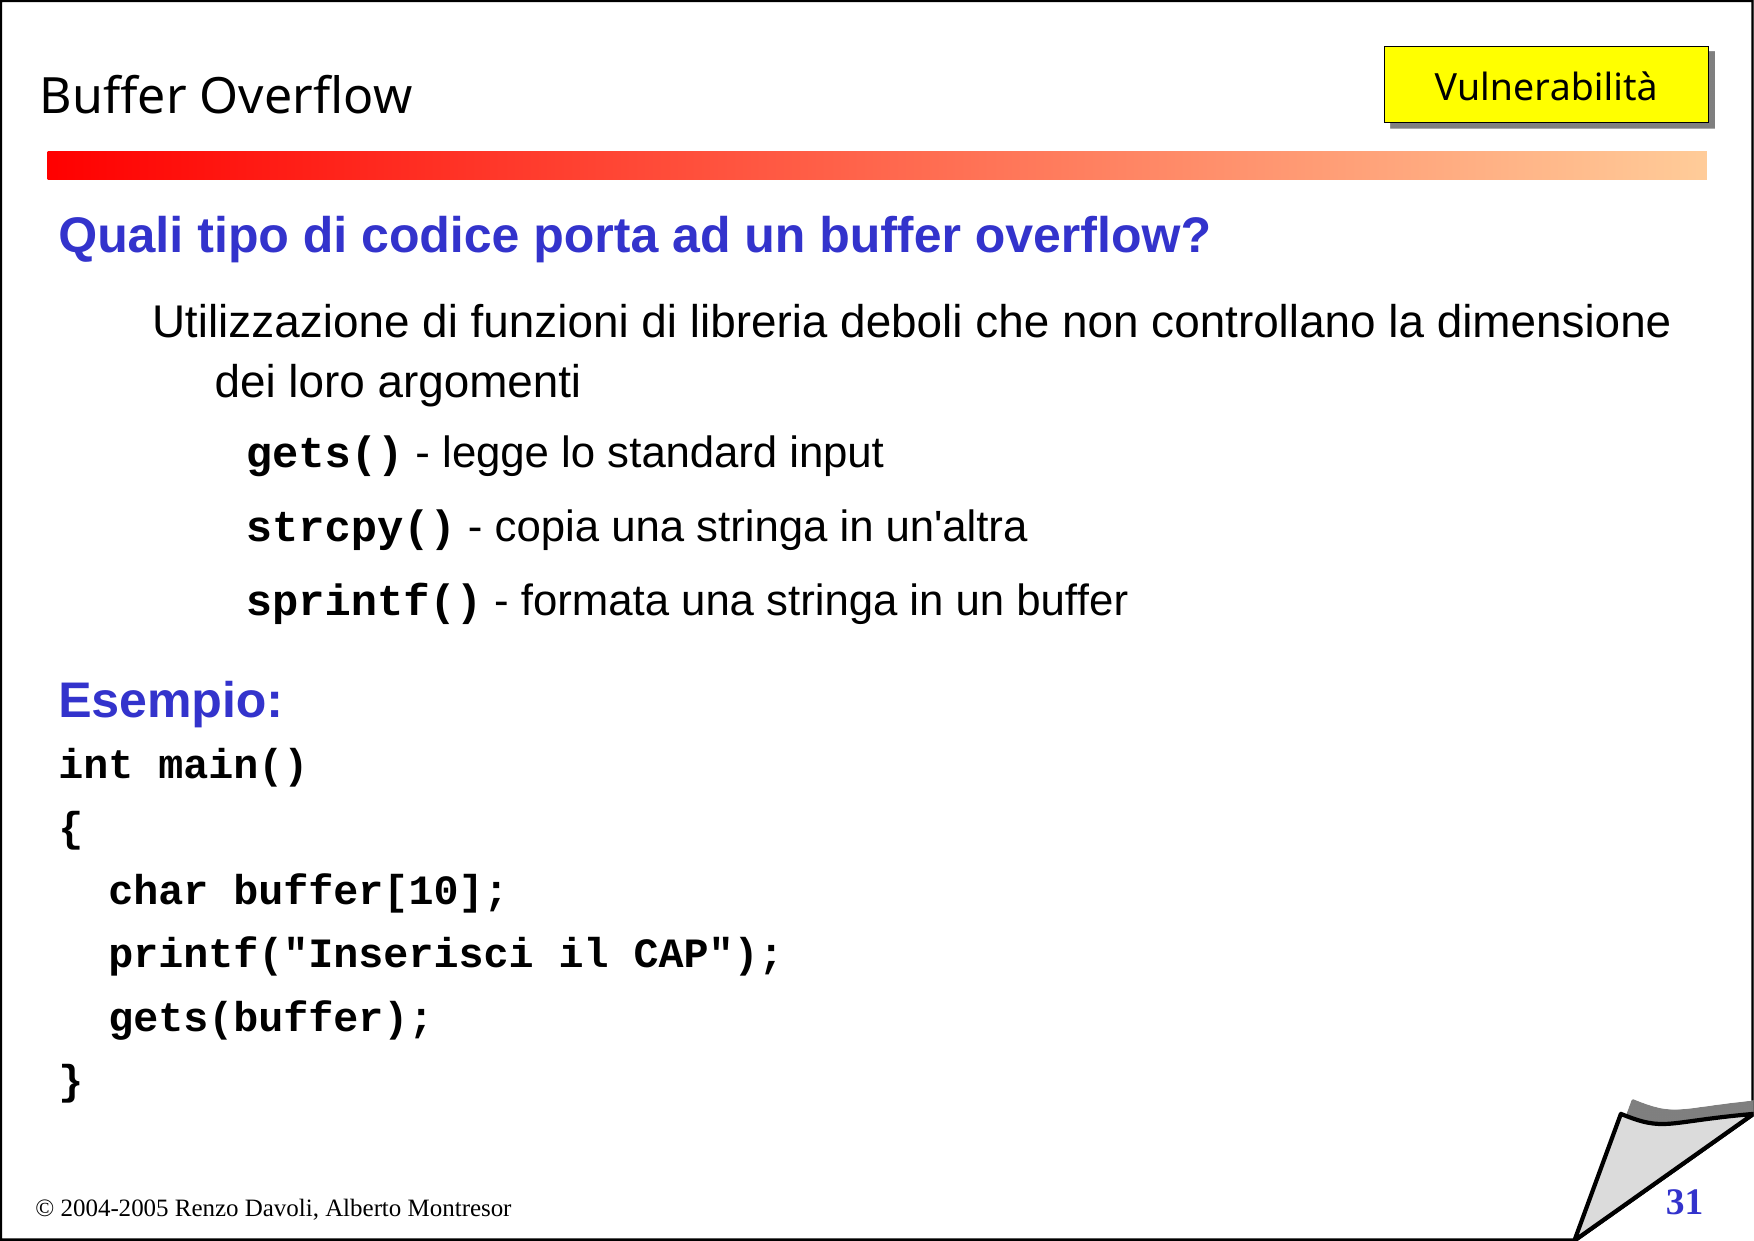

Vulnerabilità
# Buffer Overflow
Quali tipo di codice porta ad un buffer overflow?
Utilizzazione di funzioni di libreria deboli che non controllano la dimensione dei loro argomenti
gets() - legge lo standard input
strcpy() - copia una stringa in un'altra
sprintf() - formata una stringa in un buffer
Esempio:
int main()
{
 char buffer[10];
 printf("Inserisci il CAP");
 gets(buffer);
}